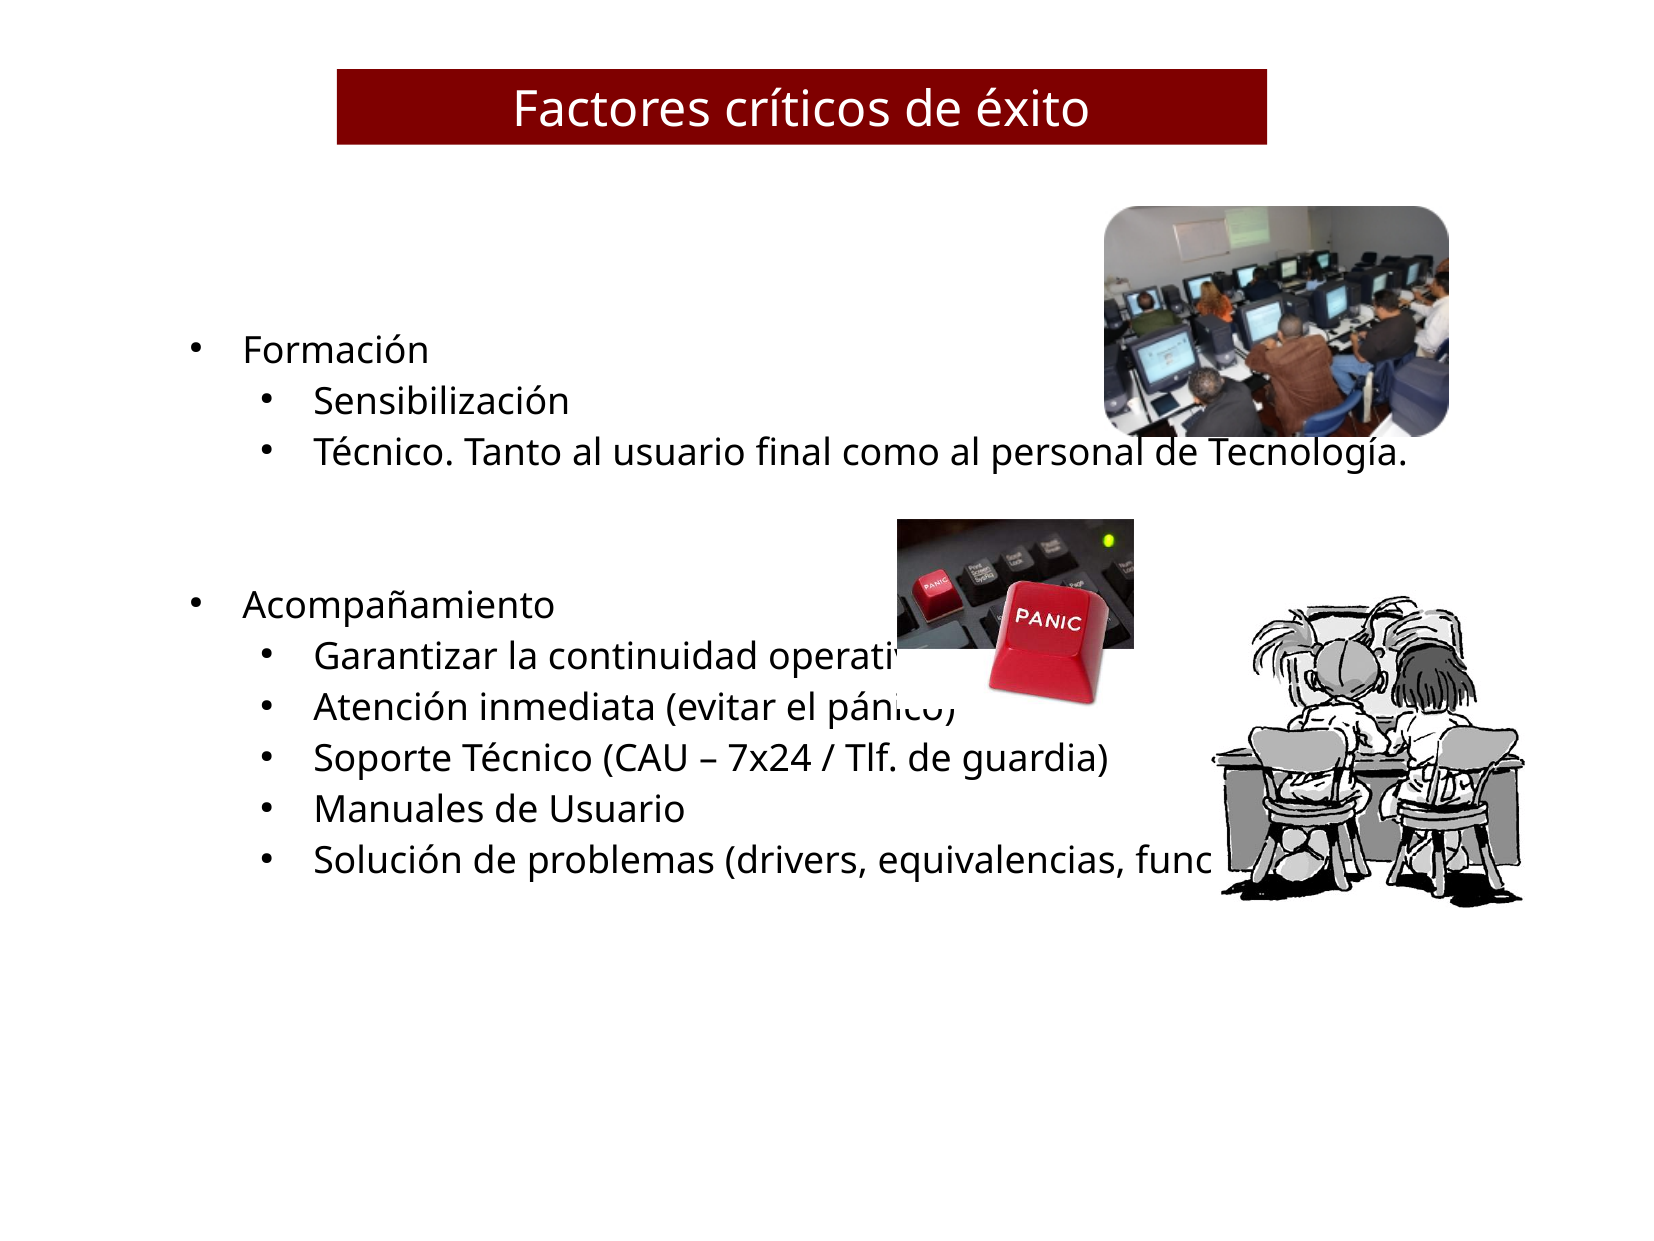

Factores críticos de éxito
Formación
Sensibilización
Técnico. Tanto al usuario final como al personal de Tecnología.
Acompañamiento
Garantizar la continuidad operativa
Atención inmediata (evitar el pánico)
Soporte Técnico (CAU – 7x24 / Tlf. de guardia)
Manuales de Usuario
Solución de problemas (drivers, equivalencias, funcionalidades)